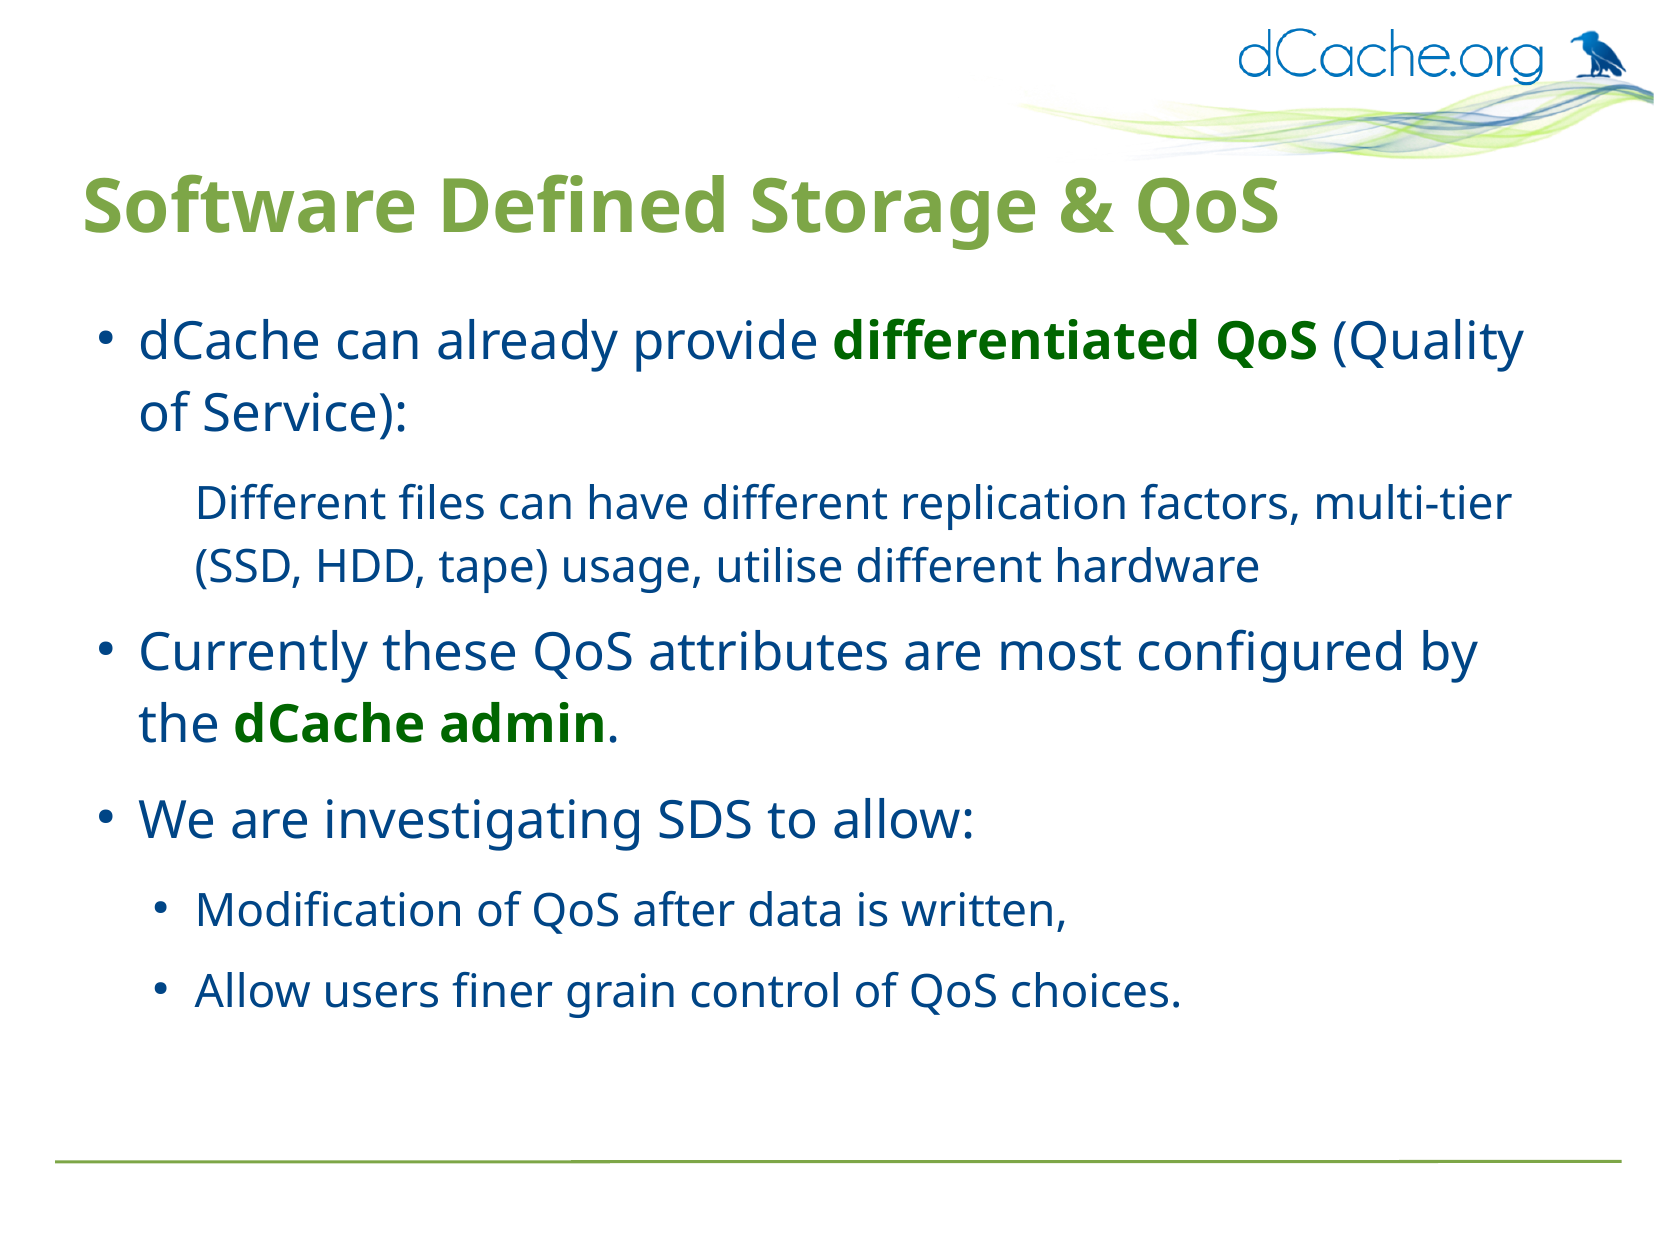

# Software Defined Storage & QoS
dCache can already provide differentiated QoS (Quality of Service):
Different files can have different replication factors, multi-tier (SSD, HDD, tape) usage, utilise different hardware
Currently these QoS attributes are most configured by the dCache admin.
We are investigating SDS to allow:
Modification of QoS after data is written,
Allow users finer grain control of QoS choices.